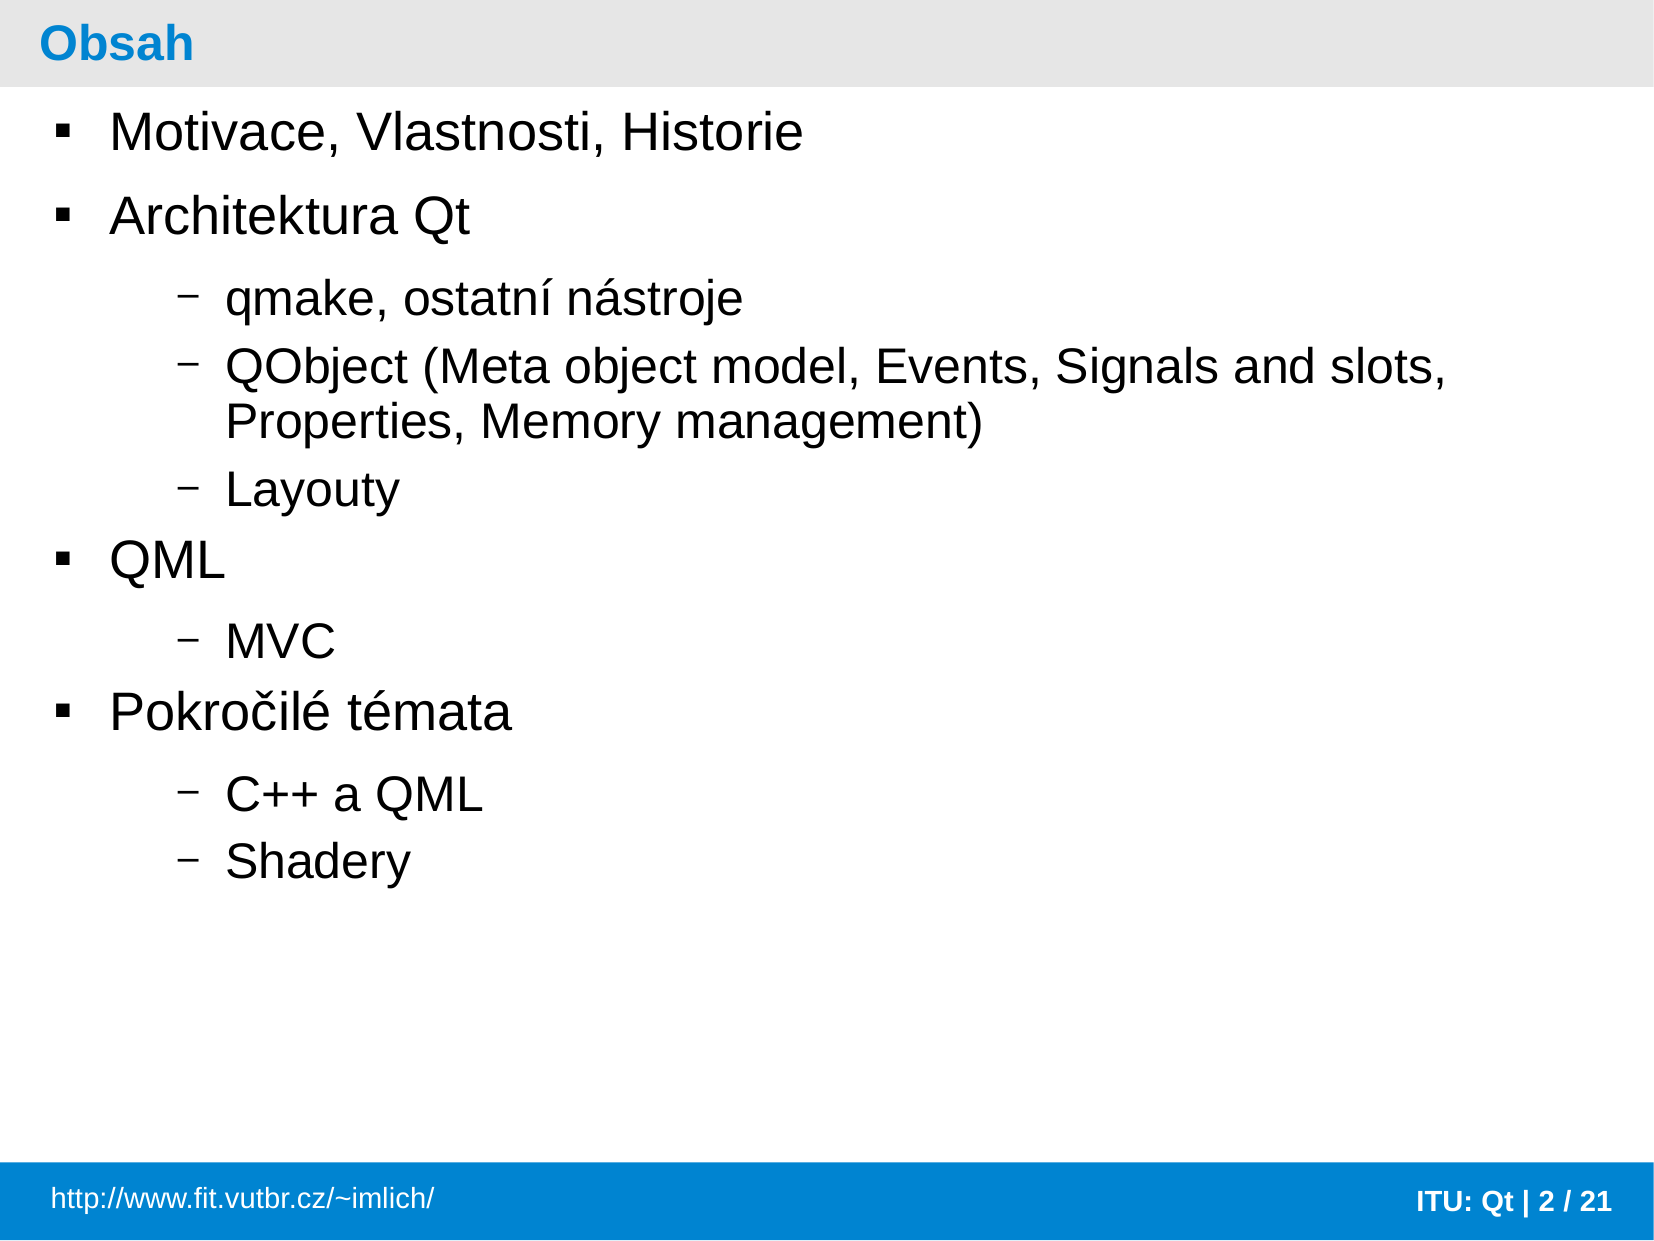

# Obsah
Motivace, Vlastnosti, Historie
Architektura Qt
qmake, ostatní nástroje
QObject (Meta object model, Events, Signals and slots, Properties, Memory management)
Layouty
QML
MVC
Pokročilé témata
C++ a QML
Shadery